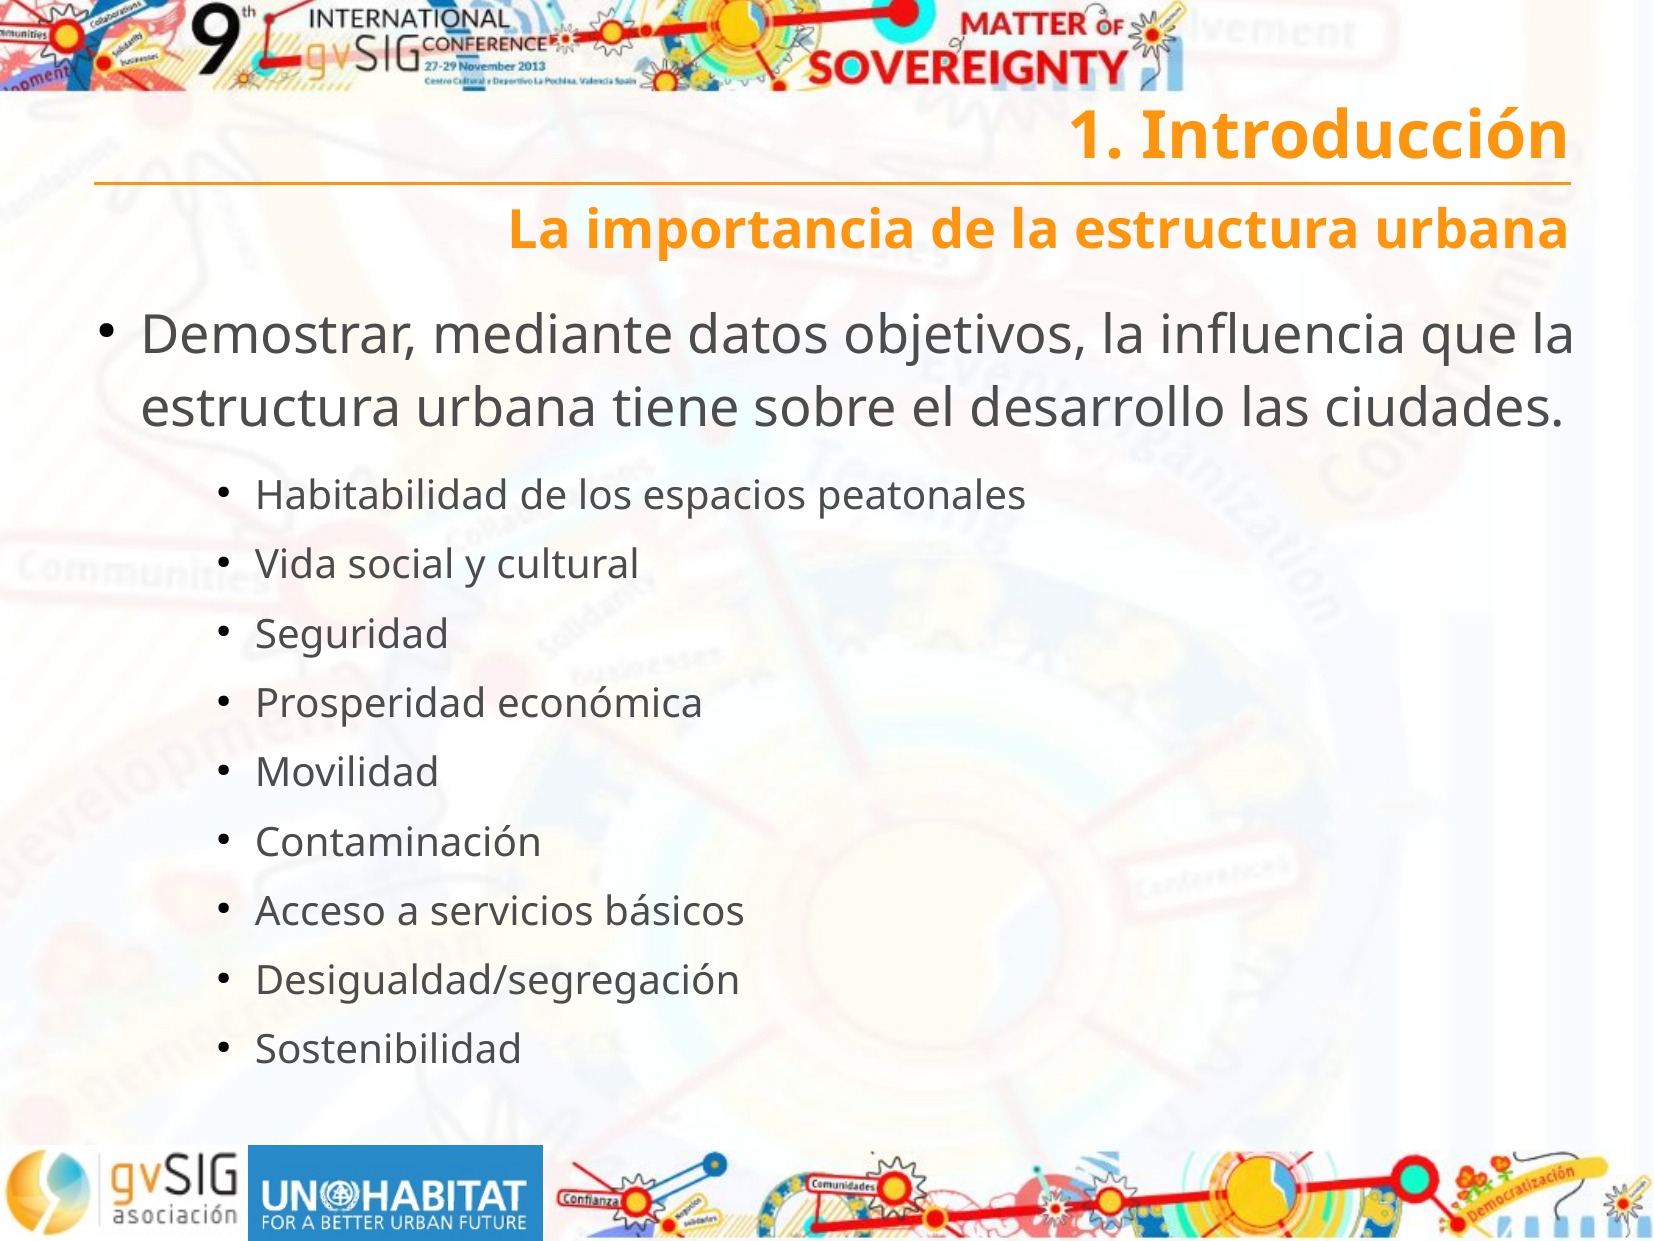

1. Introducción
La importancia de la estructura urbana
# Demostrar, mediante datos objetivos, la influencia que la estructura urbana tiene sobre el desarrollo las ciudades.
Habitabilidad de los espacios peatonales
Vida social y cultural
Seguridad
Prosperidad económica
Movilidad
Contaminación
Acceso a servicios básicos
Desigualdad/segregación
Sostenibilidad